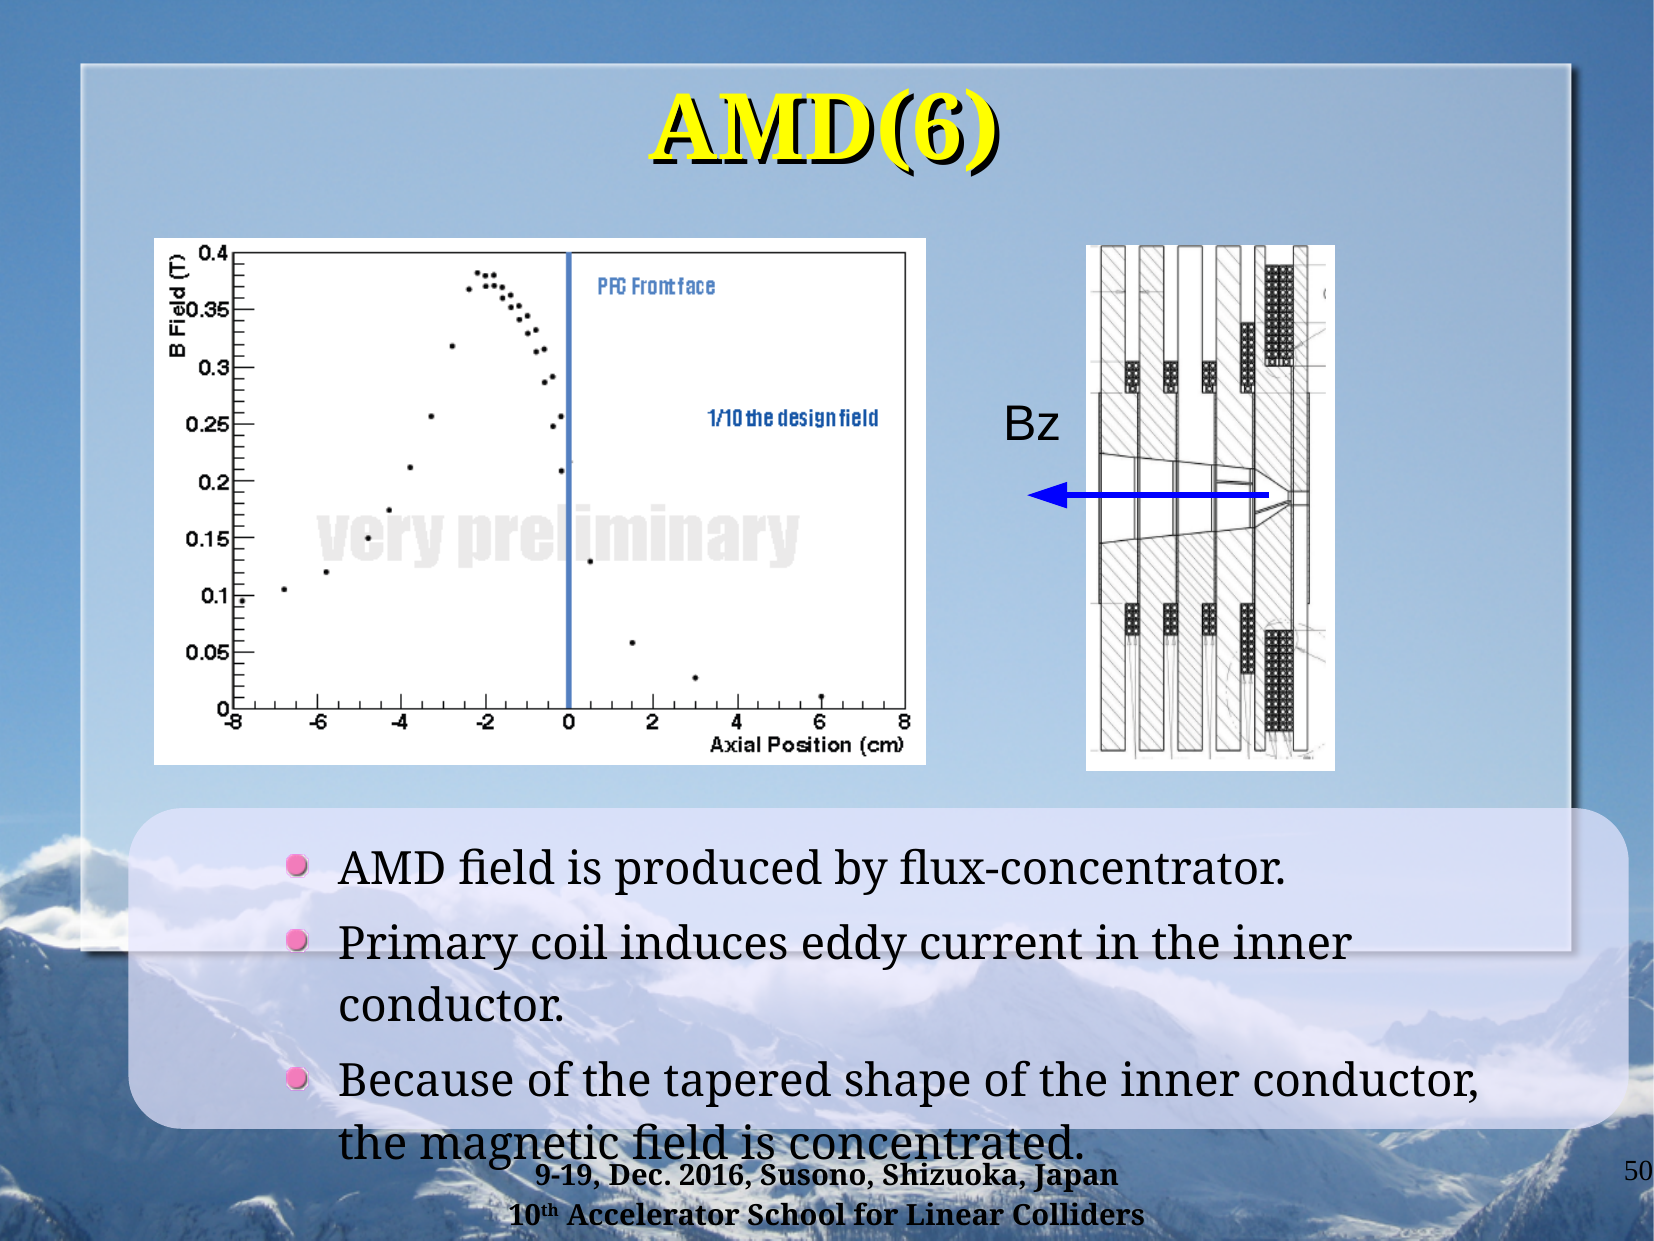

# AMD(6)
Bz
AMD field is produced by flux-concentrator.
Primary coil induces eddy current in the inner conductor.
Because of the tapered shape of the inner conductor, the magnetic field is concentrated.
50